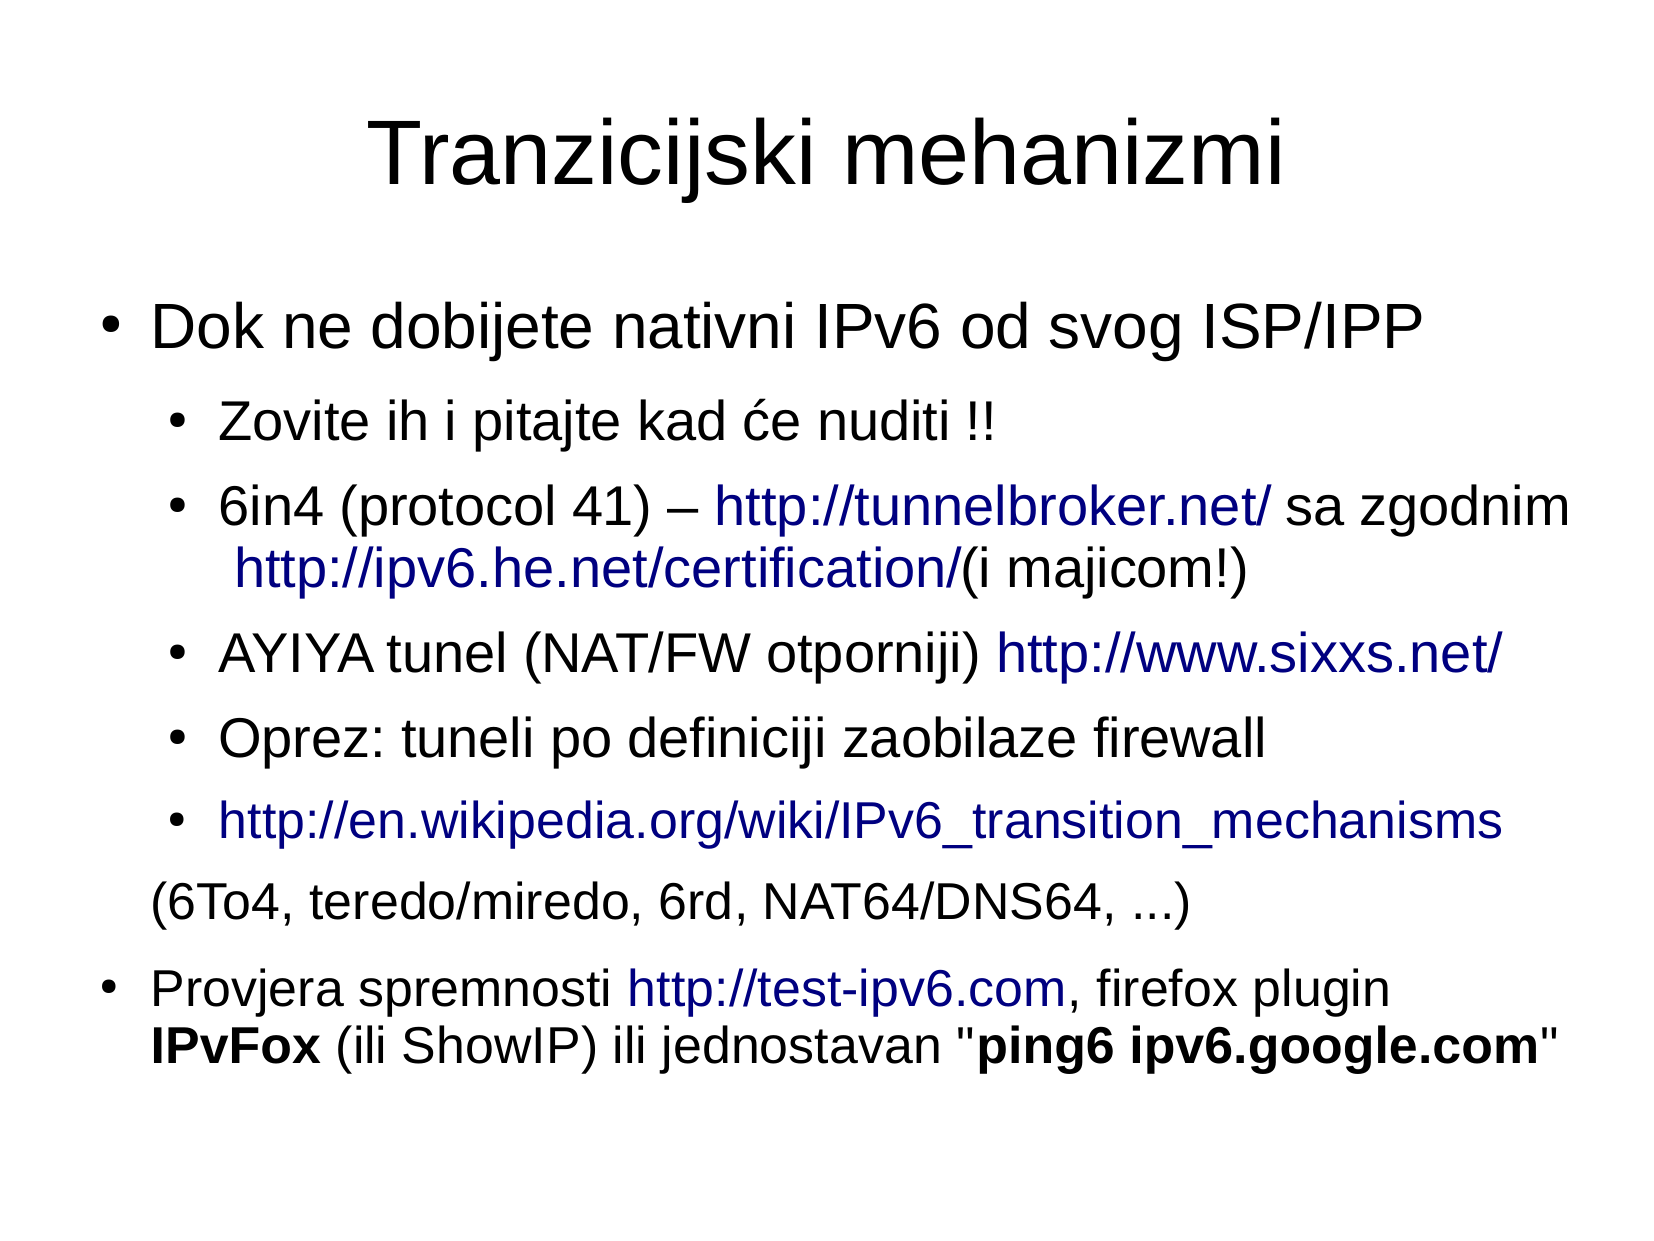

# Tranzicijski mehanizmi
Dok ne dobijete nativni IPv6 od svog ISP/IPP
Zovite ih i pitajte kad će nuditi !!
6in4 (protocol 41) – http://tunnelbroker.net/ sa zgodnim http://ipv6.he.net/certification/(i majicom!)
AYIYA tunel (NAT/FW otporniji) http://www.sixxs.net/
Oprez: tuneli po definiciji zaobilaze firewall
http://en.wikipedia.org/wiki/IPv6_transition_mechanisms
(6To4, teredo/miredo, 6rd, NAT64/DNS64, ...)
Provjera spremnosti http://test-ipv6.com, firefox plugin IPvFox (ili ShowIP) ili jednostavan "ping6 ipv6.google.com"